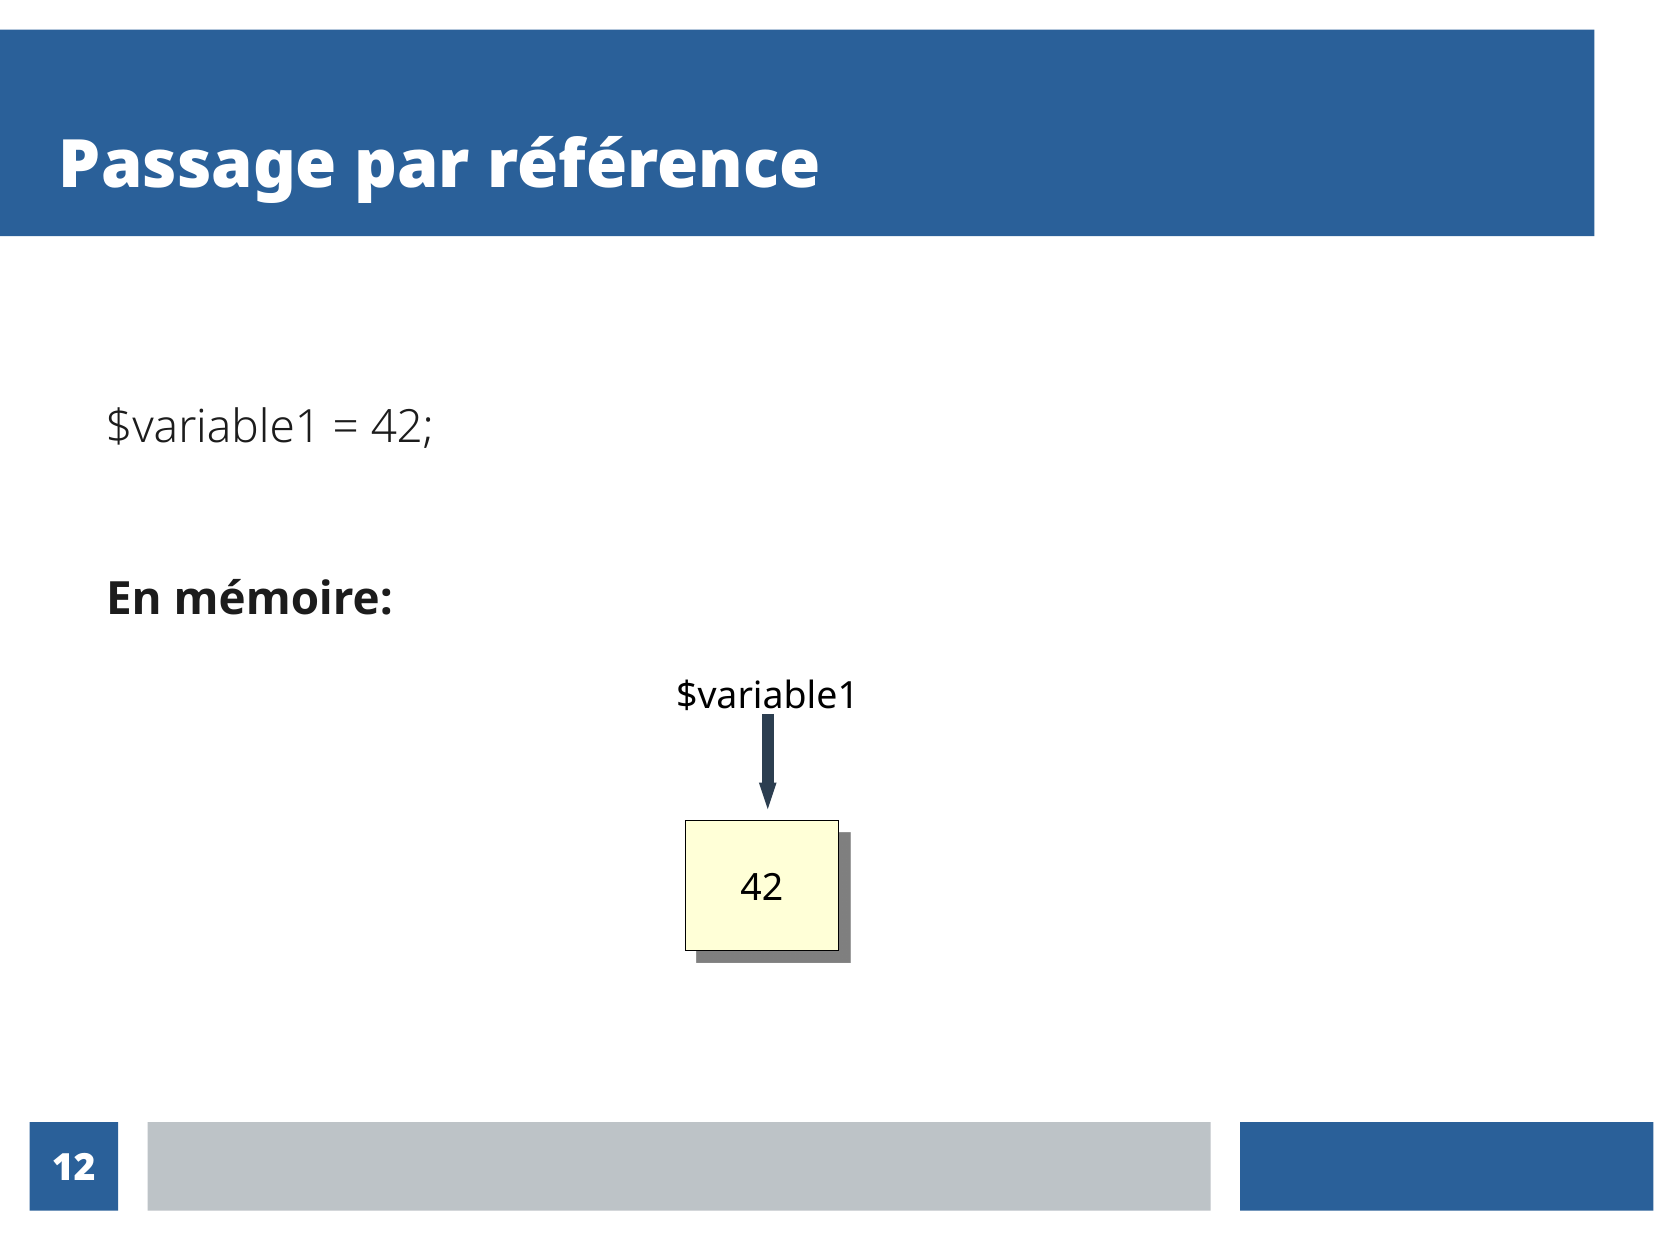

# Passage par référence
$variable1 = 42;
En mémoire:
$variable1
42
12